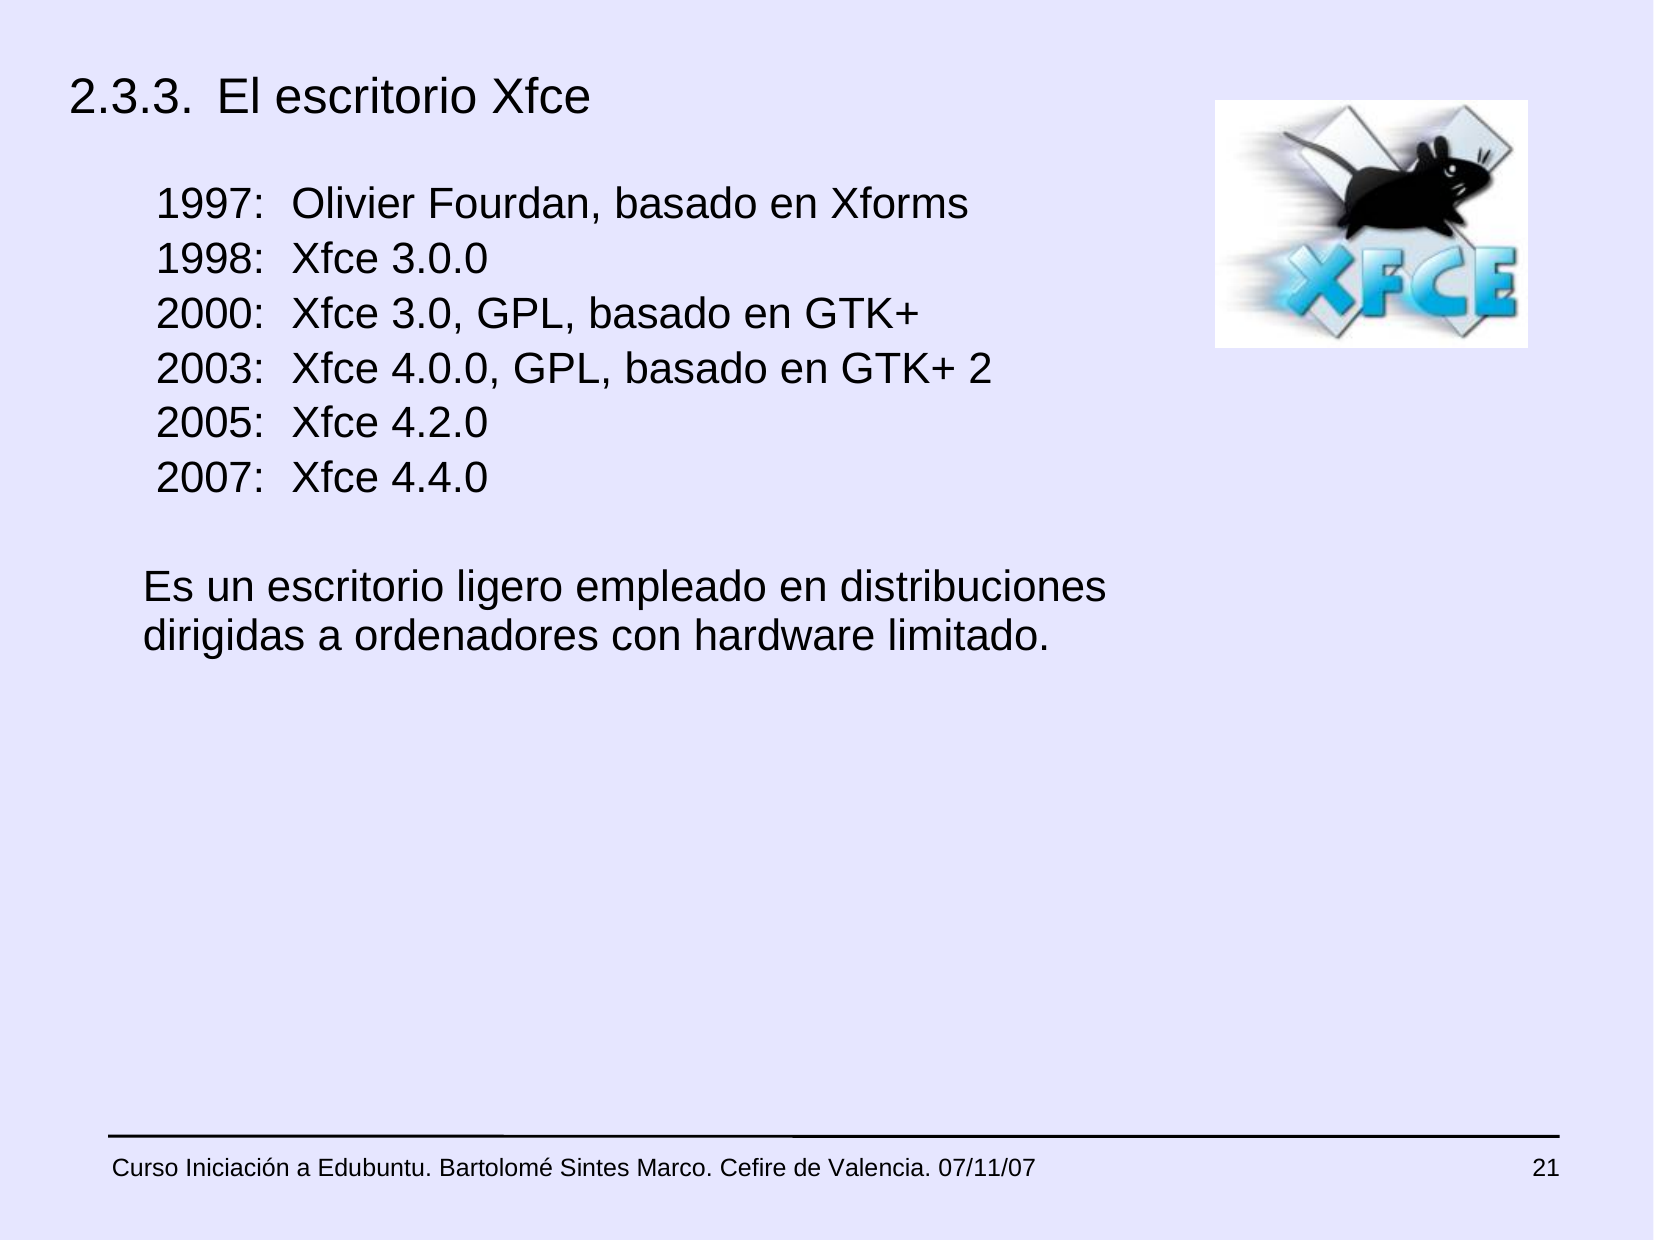

2.3.3.	El escritorio Xfce
1997:	Olivier Fourdan, basado en Xforms
1998:	Xfce 3.0.0
2000:	Xfce 3.0, GPL, basado en GTK+
2003:	Xfce 4.0.0, GPL, basado en GTK+ 2
2005:	Xfce 4.2.0
2007:	Xfce 4.4.0
Es un escritorio ligero empleado en distribuciones dirigidas a ordenadores con hardware limitado.